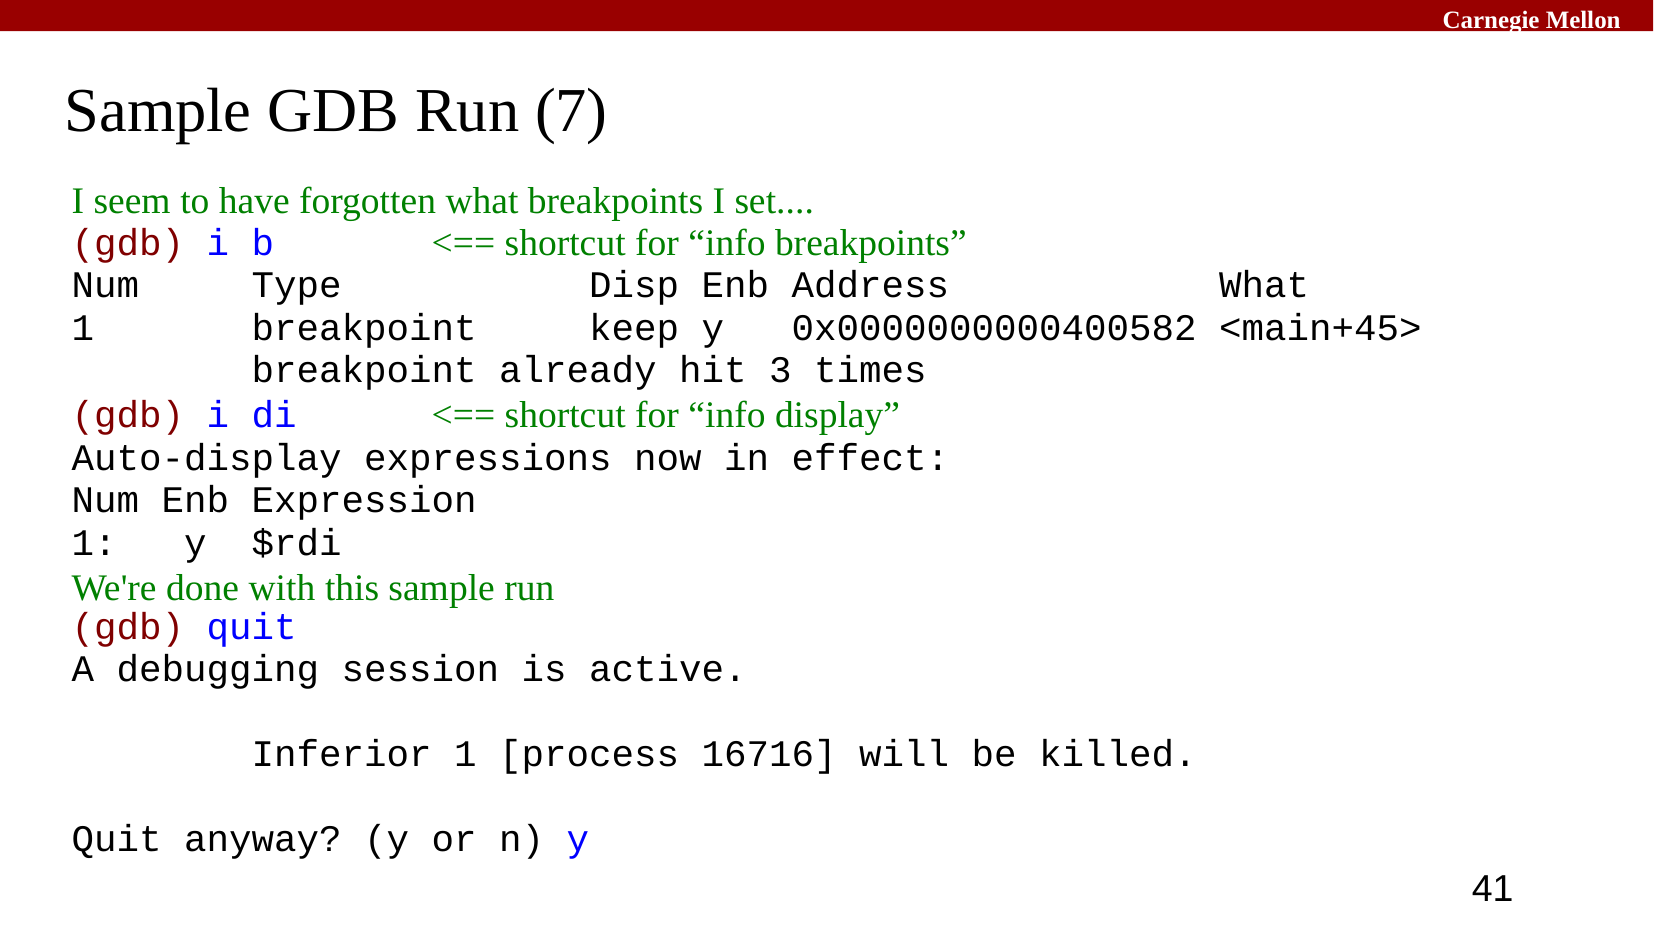

# Sample GDB Run (7)
I seem to have forgotten what breakpoints I set....
(gdb) i b <== shortcut for “info breakpoints”
Num Type Disp Enb Address What
1 breakpoint keep y 0x0000000000400582 <main+45>
 breakpoint already hit 3 times
(gdb) i di <== shortcut for “info display”
Auto-display expressions now in effect:
Num Enb Expression
1: y $rdi
We're done with this sample run
(gdb) quit
A debugging session is active.
 Inferior 1 [process 16716] will be killed.
Quit anyway? (y or n) y